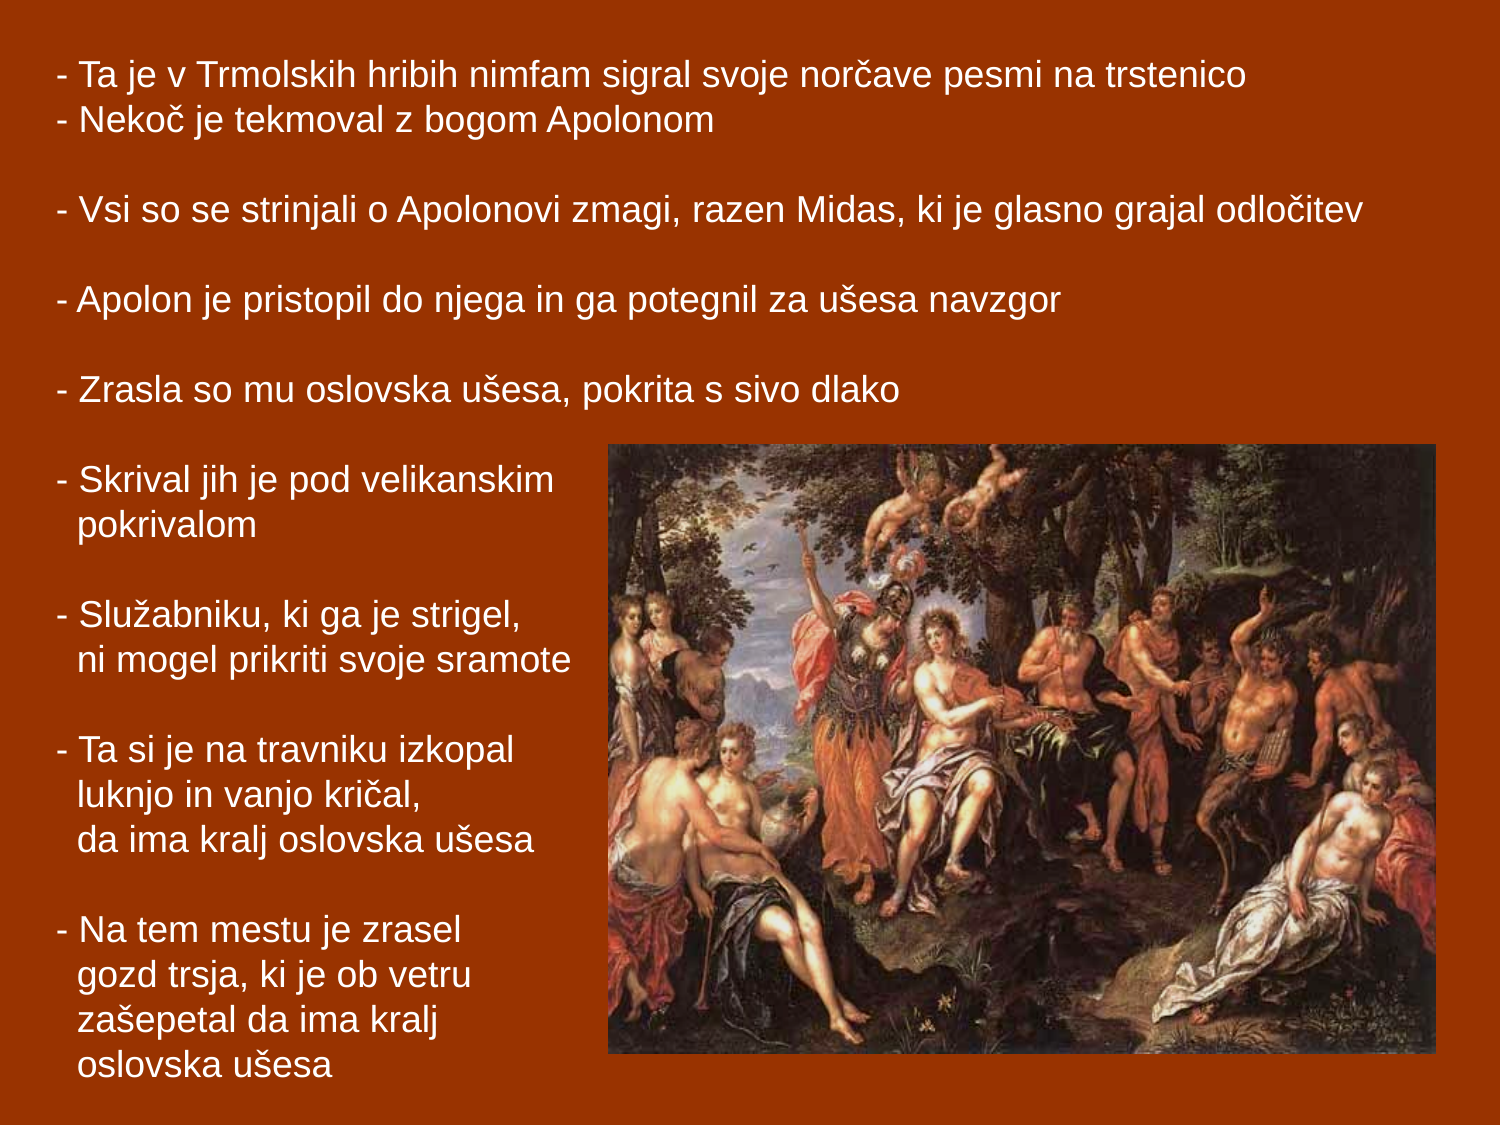

- Ta je v Trmolskih hribih nimfam sigral svoje norčave pesmi na trstenico
- Nekoč je tekmoval z bogom Apolonom
- Vsi so se strinjali o Apolonovi zmagi, razen Midas, ki je glasno grajal odločitev
- Apolon je pristopil do njega in ga potegnil za ušesa navzgor
- Zrasla so mu oslovska ušesa, pokrita s sivo dlako
- Skrival jih je pod velikanskim
 pokrivalom
- Služabniku, ki ga je strigel,
 ni mogel prikriti svoje sramote
- Ta si je na travniku izkopal
 luknjo in vanjo kričal,
 da ima kralj oslovska ušesa
- Na tem mestu je zrasel
 gozd trsja, ki je ob vetru
 zašepetal da ima kralj
 oslovska ušesa